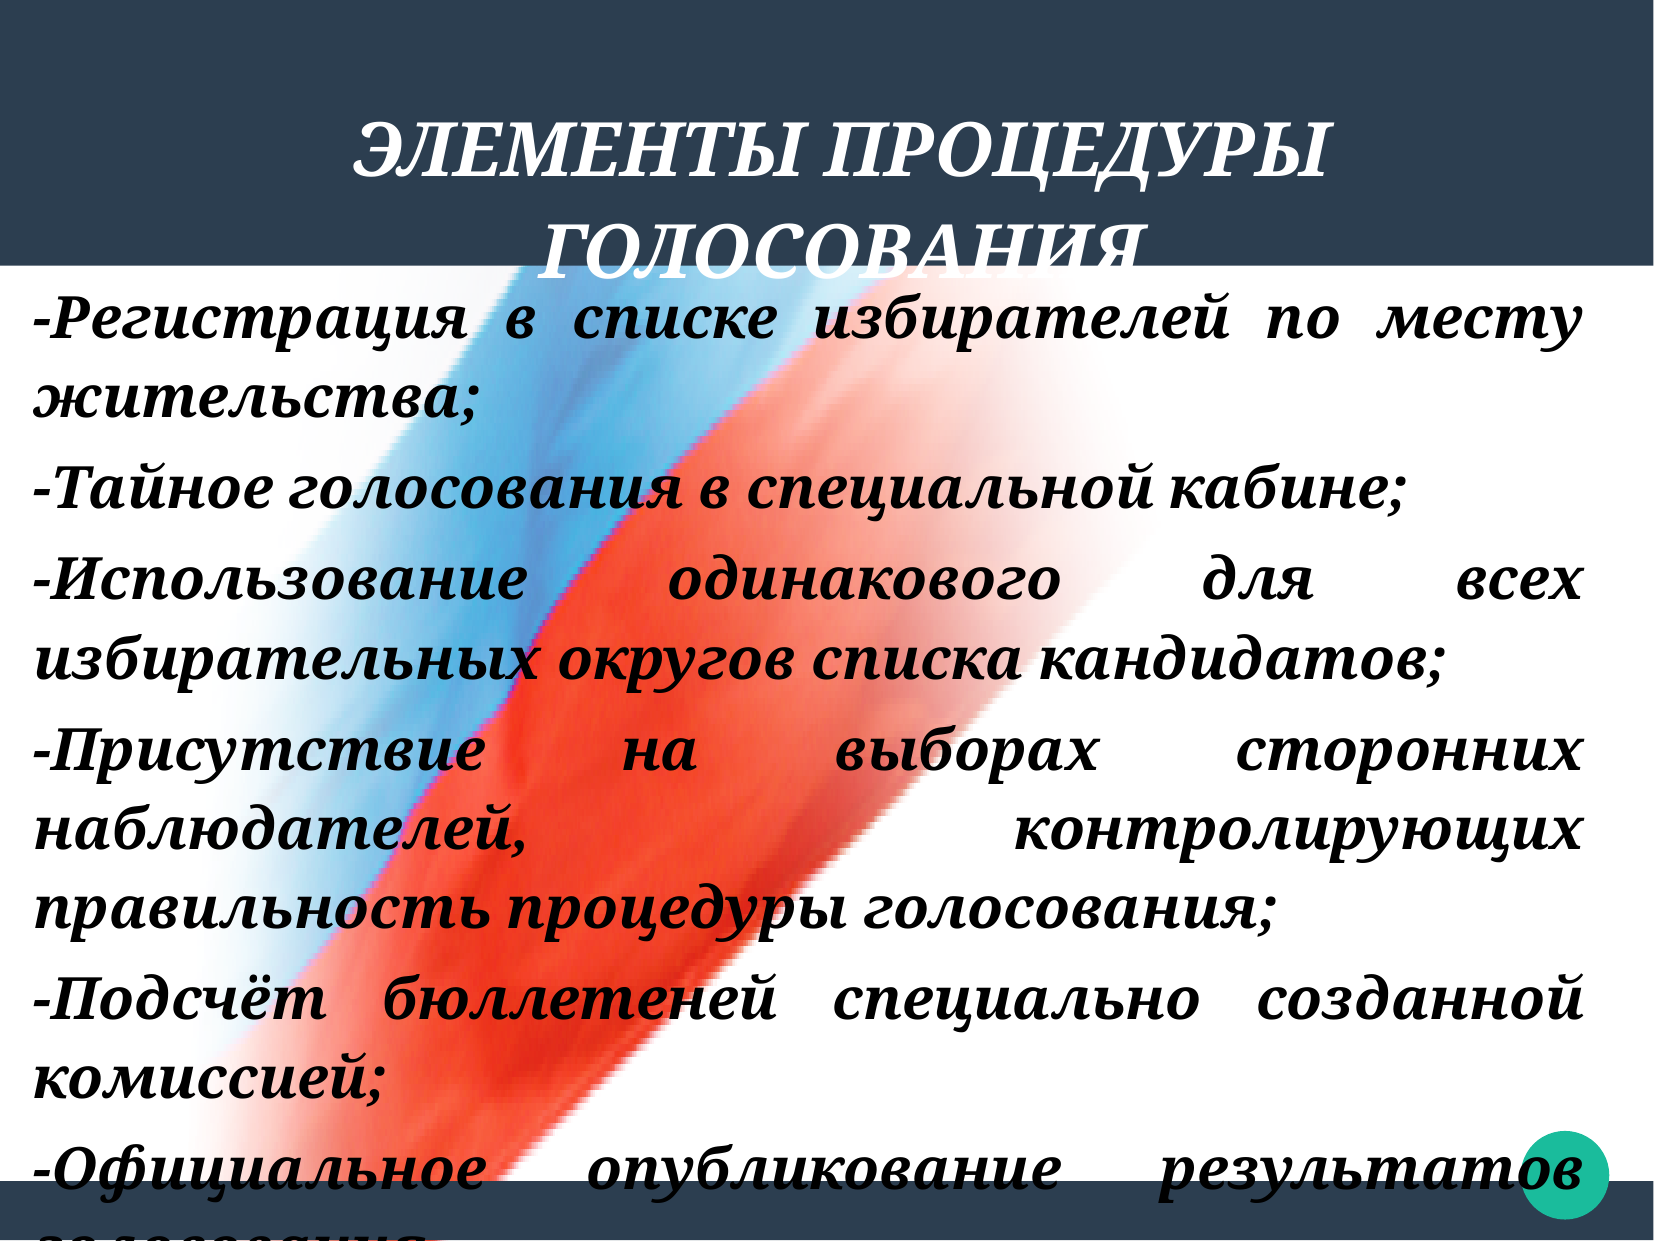

Элементы процедуры голосования
-Регистрация в списке избирателей по месту жительства;
-Тайное голосования в специальной кабине;
-Использование одинакового для всех избирательных округов списка кандидатов;
-Присутствие на выборах сторонних наблюдателей, контролирующих правильность процедуры голосования;
-Подсчёт бюллетеней специально созданной комиссией;
-Официальное опубликование результатов голосования.